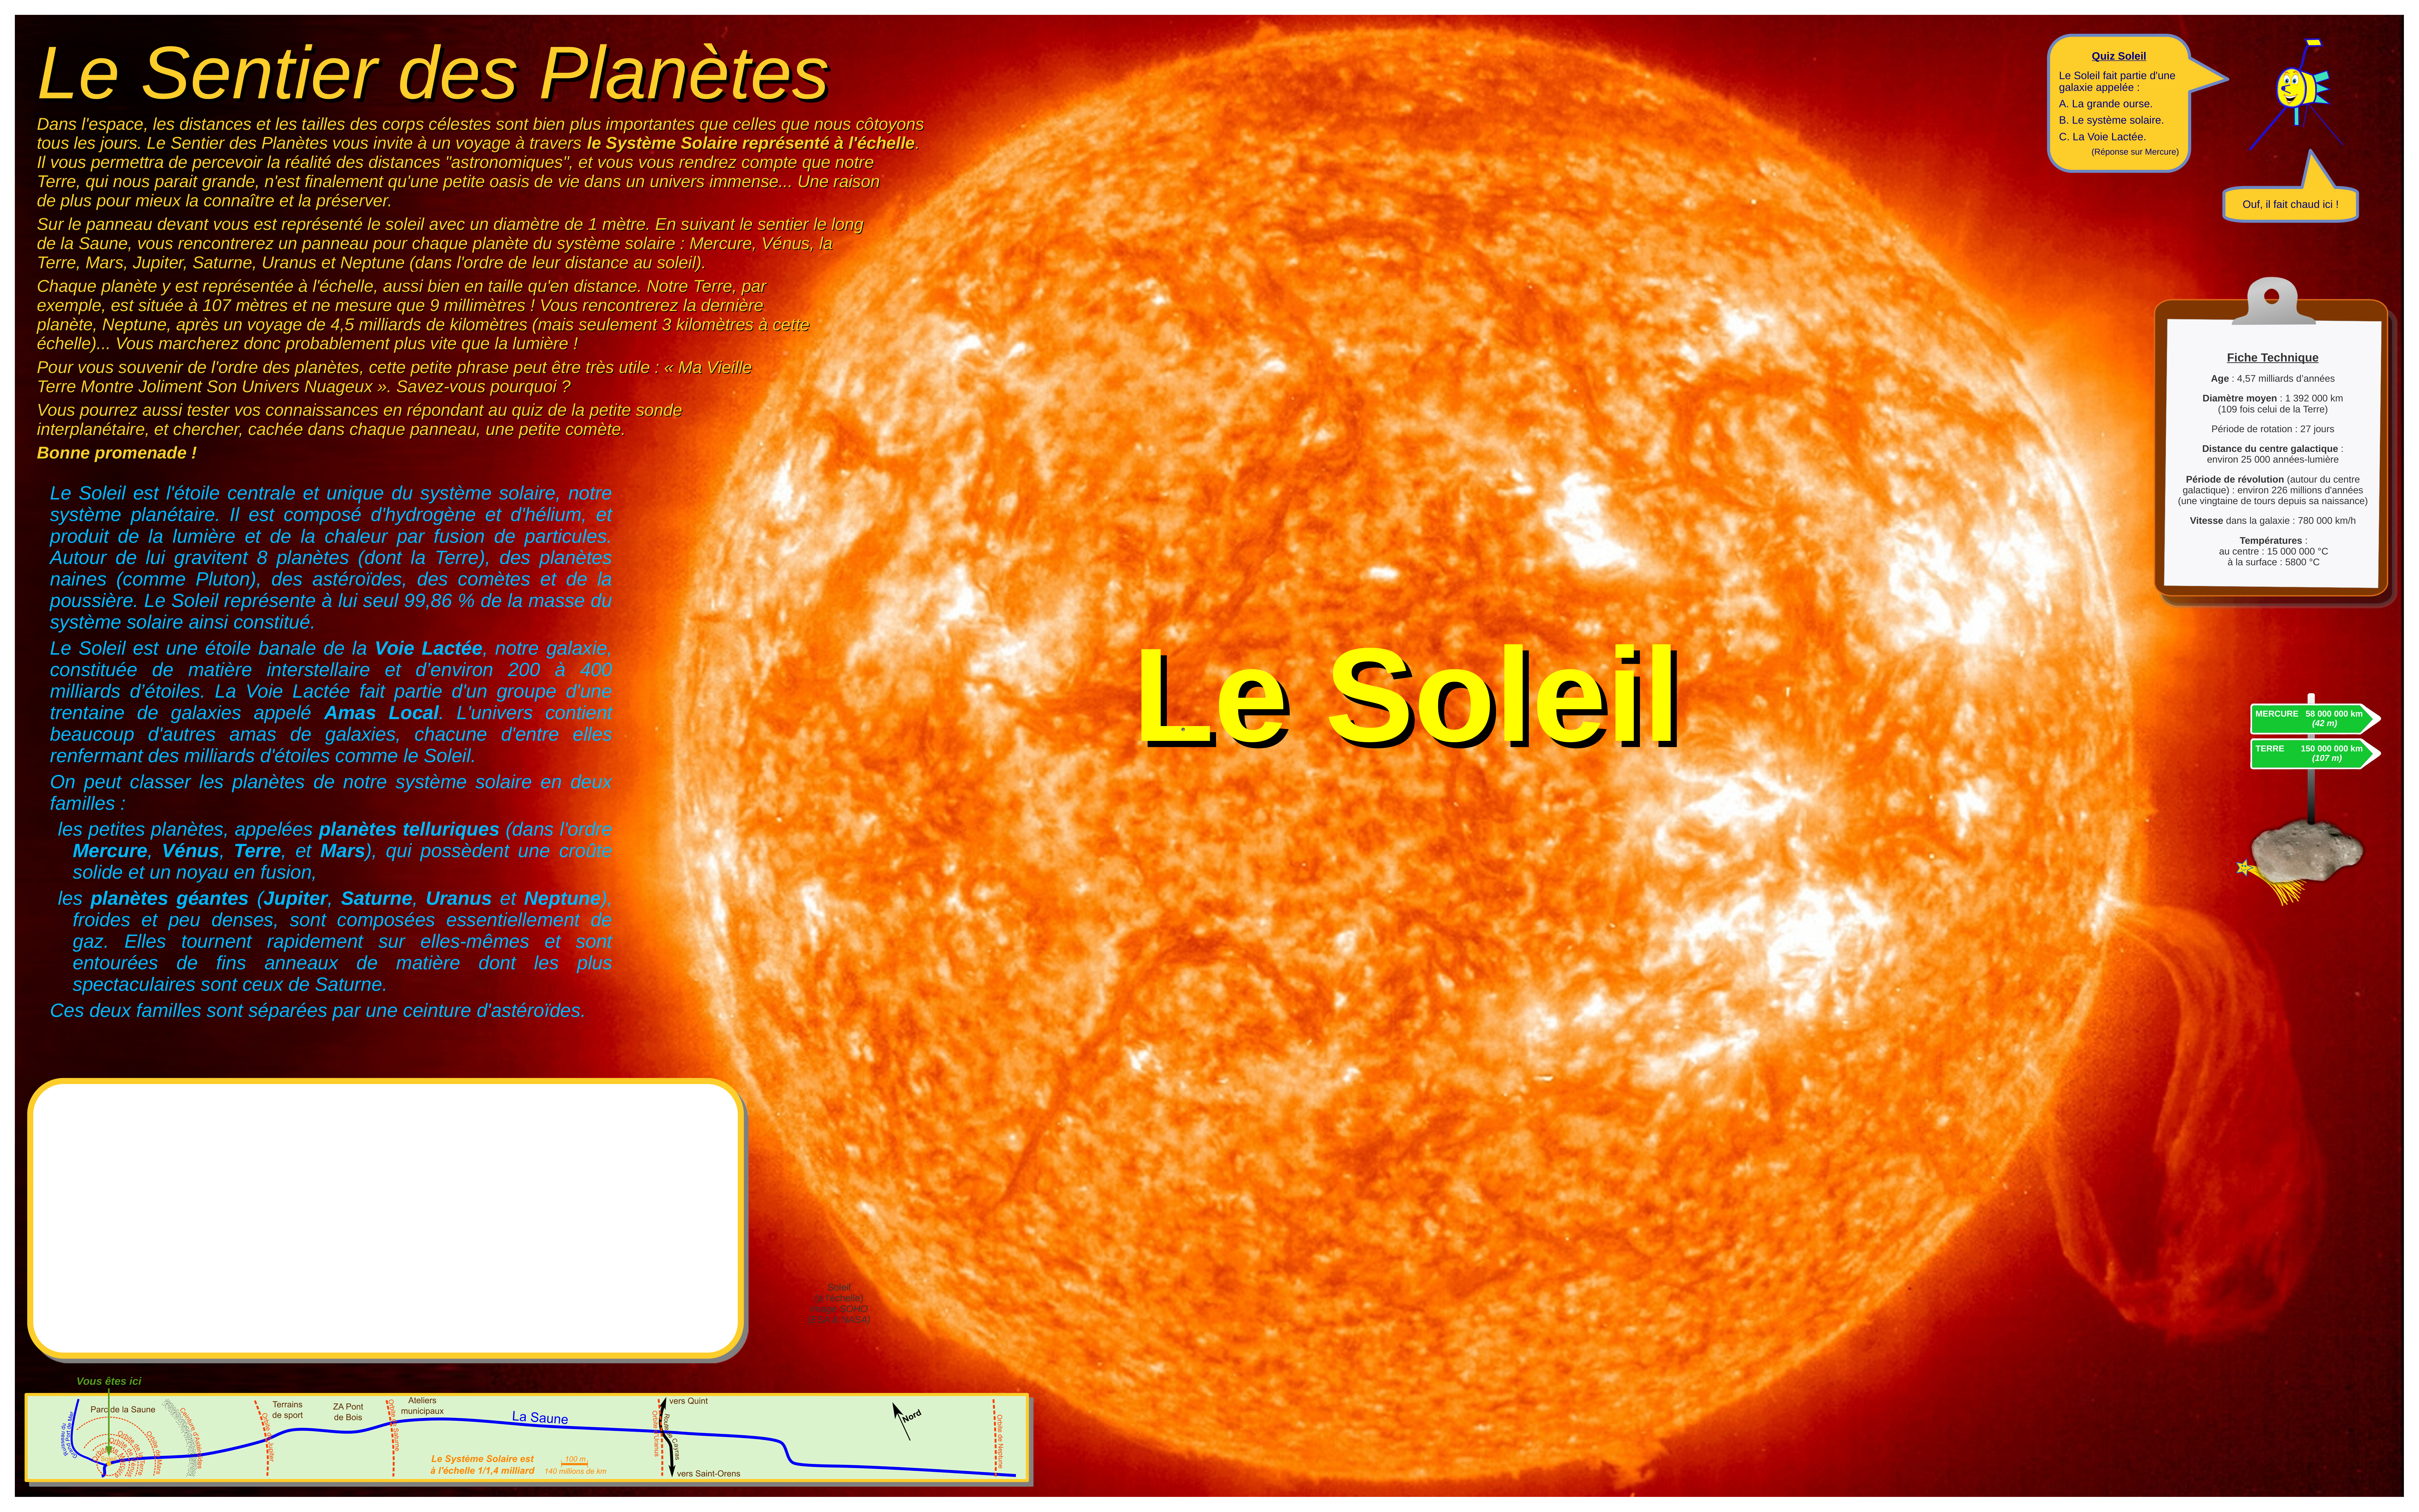

Le Sentier des Planètes
Dans l'espace, les distances et les tailles des corps célestes sont bien plus importantes que celles que nous côtoyons tous les jours. Le Sentier des Planètes vous invite à un voyage à travers le Système Solaire représenté à l'échelle.
Il vous permettra de percevoir la réalité des distances "astronomiques", et vous vous rendrez compte que notre Terre, qui nous parait grande, n'est finalement qu'une petite oasis de vie dans un univers immense... Une raison de plus pour mieux la connaître et la préserver.
Sur le panneau devant vous est représenté le soleil avec un diamètre de 1 mètre. En suivant le sentier le long de la Saune, vous rencontrerez un panneau pour chaque planète du système solaire : Mercure, Vénus, la Terre, Mars, Jupiter, Saturne, Uranus et Neptune (dans l'ordre de leur distance au soleil).
Chaque planète y est représentée à l'échelle, aussi bien en taille qu'en distance. Notre Terre, par exemple, est située à 107 mètres et ne mesure que 9 millimètres ! Vous rencontrerez la dernière planète, Neptune, après un voyage de 4,5 milliards de kilomètres (mais seulement 3 kilomètres à cette échelle)... Vous marcherez donc probablement plus vite que la lumière !
Pour vous souvenir de l'ordre des planètes, cette petite phrase peut être très utile : « Ma Vieille Terre Montre Joliment Son Univers Nuageux ». Savez-vous pourquoi ?
Vous pourrez aussi tester vos connaissances en répondant au quiz de la petite sonde interplanétaire, et chercher, cachée dans chaque panneau, une petite comète.
Bonne promenade !
Quiz Soleil
Le Soleil fait partie d'une galaxie appelée :
A. La grande ourse.
B. Le système solaire.
C. La Voie Lactée.
(Réponse sur Mercure)
Ouf, il fait chaud ici !
Fiche Technique
Age : 4,57 milliards d’années
Diamètre moyen : 1 392 000 km
(109 fois celui de la Terre)
Période de rotation : 27 jours
Distance du centre galactique :
environ 25 000 années-lumière
Période de révolution (autour du centre galactique) : environ 226 millions d'années
(une vingtaine de tours depuis sa naissance)
Vitesse dans la galaxie : 780 000 km/h
Températures :
au centre : 15 000 000 °C
à la surface : 5800 °C
Le Soleil est l'étoile centrale et unique du système solaire, notre système planétaire. Il est composé d'hydrogène et d'hélium, et produit de la lumière et de la chaleur par fusion de particules. Autour de lui gravitent 8 planètes (dont la Terre), des planètes naines (comme Pluton), des astéroïdes, des comètes et de la poussière. Le Soleil représente à lui seul 99,86 % de la masse du système solaire ainsi constitué.
Le Soleil est une étoile banale de la Voie Lactée, notre galaxie, constituée de matière interstellaire et d’environ 200 à 400 milliards d’étoiles. La Voie Lactée fait partie d'un groupe d'une trentaine de galaxies appelé Amas Local. L'univers contient beaucoup d'autres amas de galaxies, chacune d'entre elles renfermant des milliards d'étoiles comme le Soleil.
On peut classer les planètes de notre système solaire en deux familles :
les petites planètes, appelées planètes telluriques (dans l'ordre Mercure, Vénus, Terre, et Mars), qui possèdent une croûte solide et un noyau en fusion,
les planètes géantes (Jupiter, Saturne, Uranus et Neptune), froides et peu denses, sont composées essentiellement de gaz. Elles tournent rapidement sur elles-mêmes et sont entourées de fins anneaux de matière dont les plus spectaculaires sont ceux de Saturne.
Ces deux familles sont séparées par une ceinture d'astéroïdes.
Le Soleil
MERCURE 58 000 000 km
			(42 m)
TERRE 150 000 000 km
			(107 m)
Soleil
(à l'échelle)
Image SOHO (ESA & NASA)
Vous êtes ici